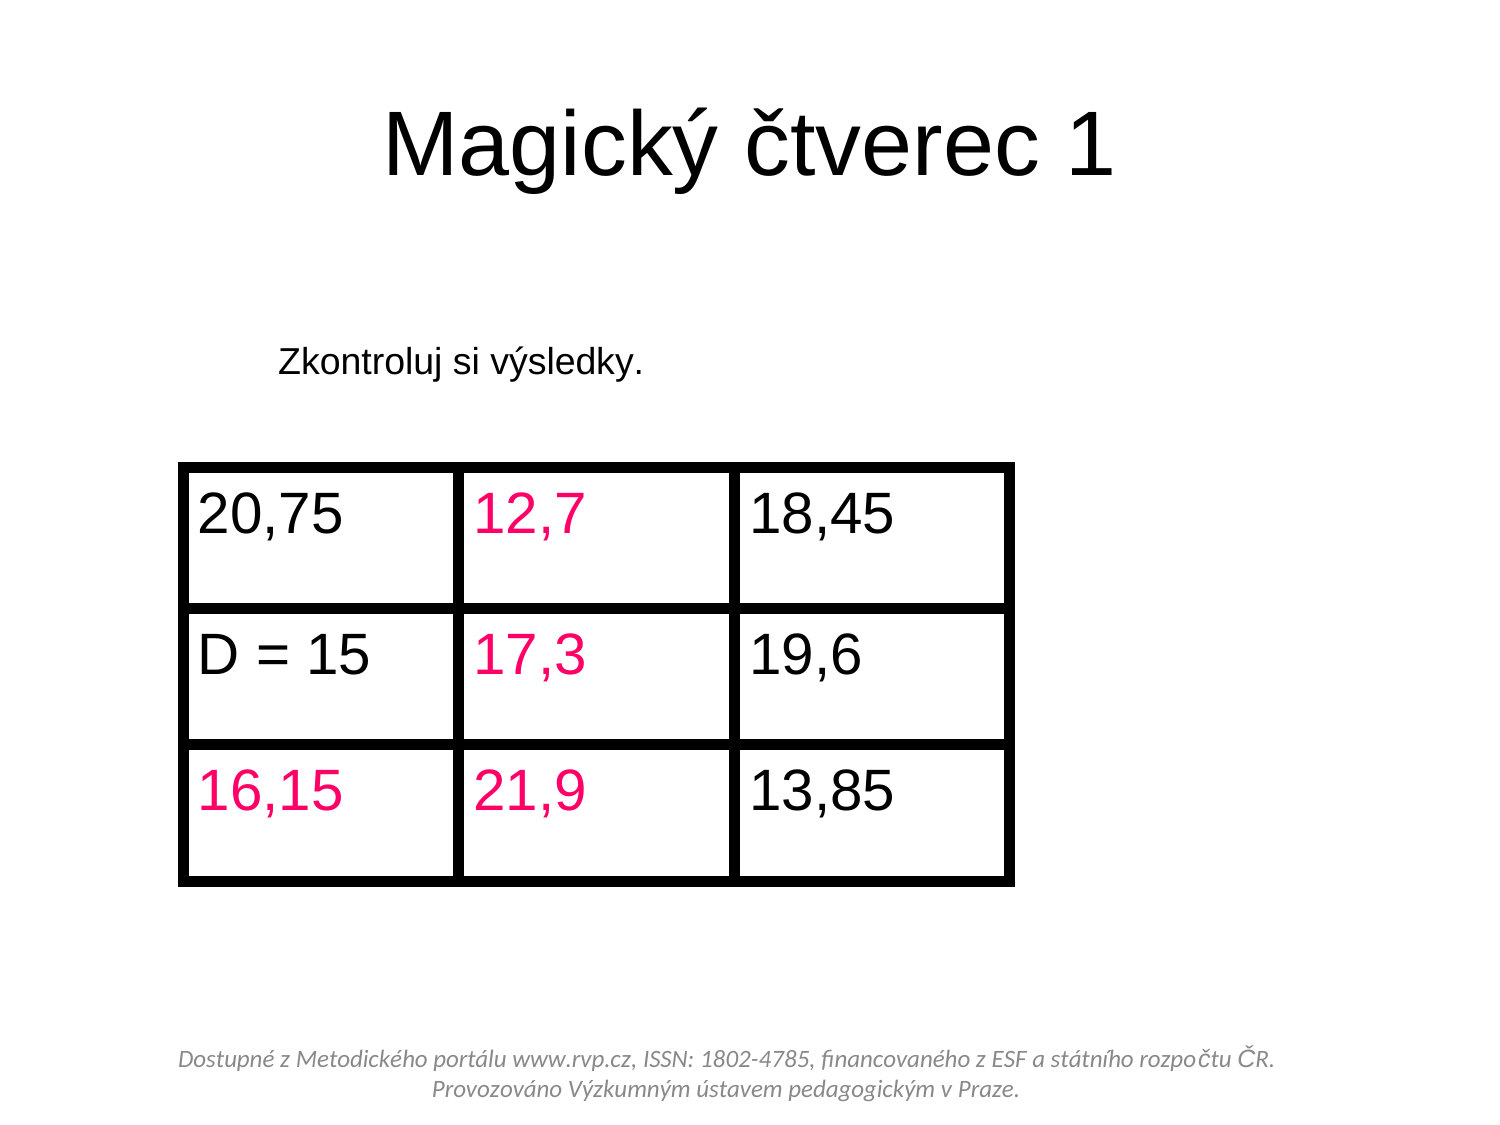

Magický čtverec
Magický čtverec 1
Zkontroluj si výsledky.
| 20,75 | 12,7 | 18,45 |
| --- | --- | --- |
| D = 15 | 17,3 | 19,6 |
| 16,15 | 21,9 | 13,85 |
Dostupné z Metodického portálu www.rvp.cz, ISSN: 1802-4785, financovaného z ESF a státního rozpočtu ČR. Provozováno Výzkumným ústavem pedagogickým v Praze.